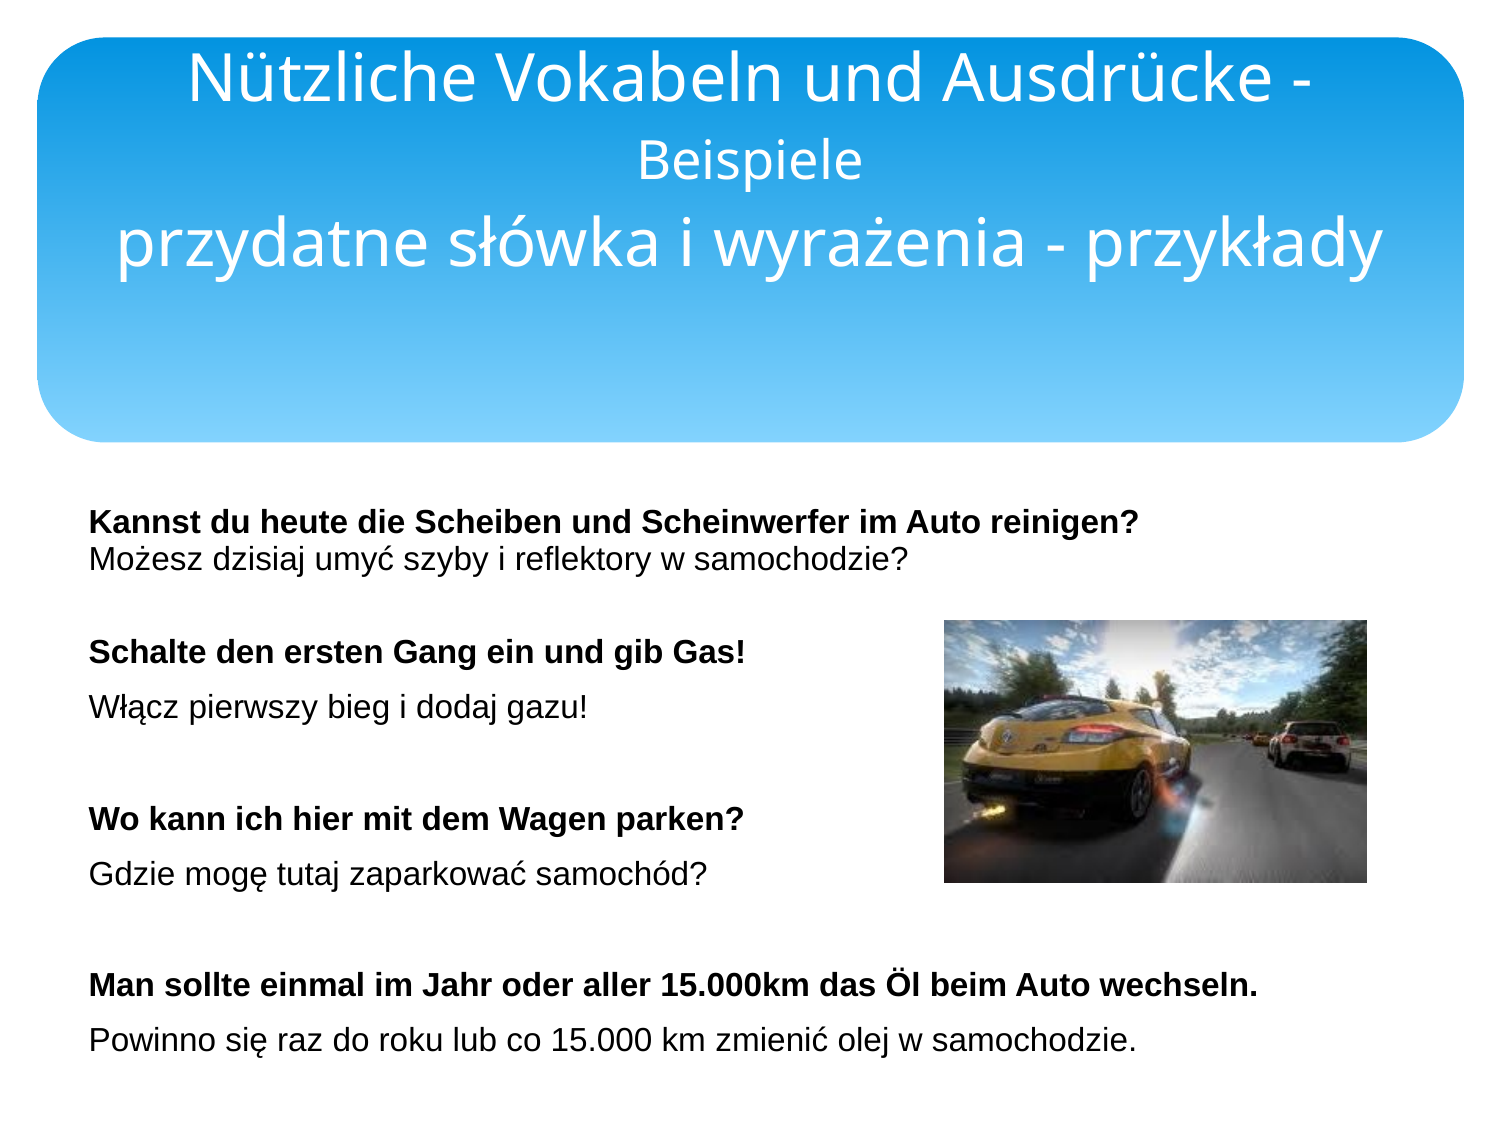

# Nützliche Vokabeln und Ausdrücke - Beispiele przydatne słówka i wyrażenia - przykłady
Kannst du heute die Scheiben und Scheinwerfer im Auto reinigen?
Możesz dzisiaj umyć szyby i reflektory w samochodzie?
Schalte den ersten Gang ein und gib Gas!
Włącz pierwszy bieg i dodaj gazu!
Wo kann ich hier mit dem Wagen parken?
Gdzie mogę tutaj zaparkować samochód?
Man sollte einmal im Jahr oder aller 15.000km das Öl beim Auto wechseln.
Powinno się raz do roku lub co 15.000 km zmienić olej w samochodzie.